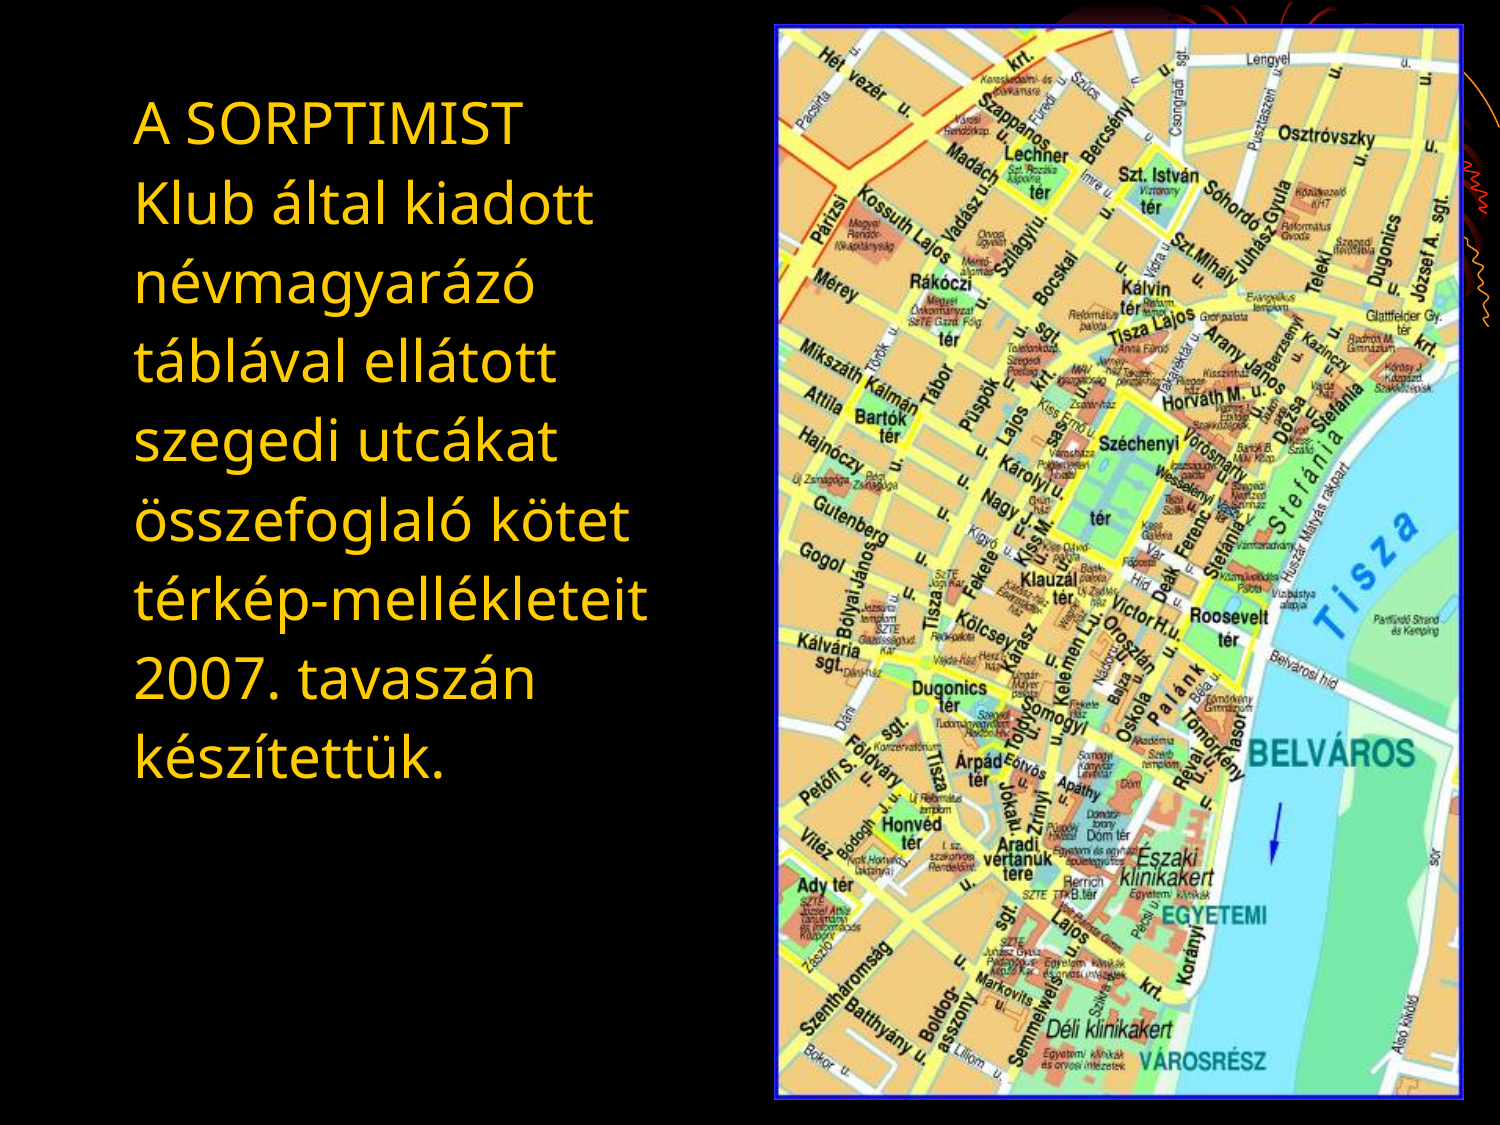

# A SORPTIMIST Klub által kiadott névmagyarázó táblával ellátott szegedi utcákat összefoglaló kötet térkép-mellékleteit 2007. tavaszán készítettük.